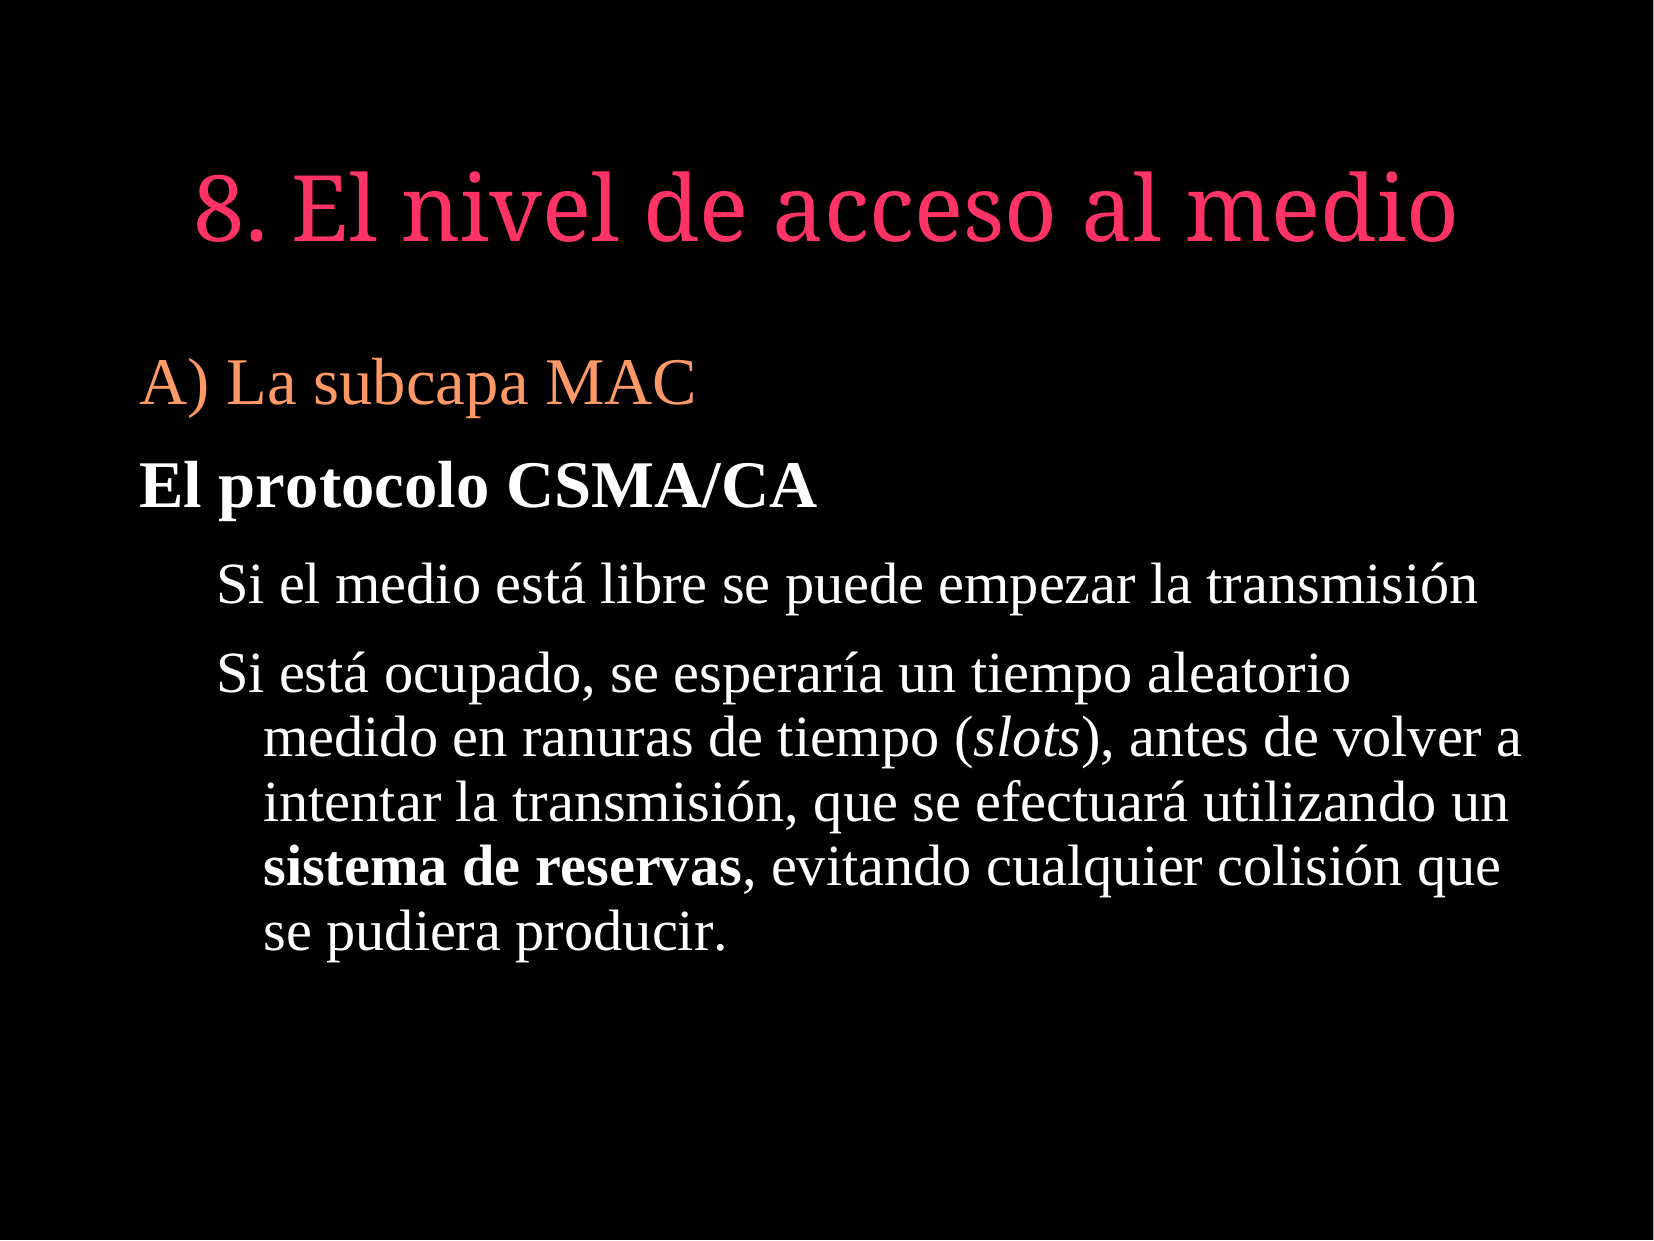

# 8. El nivel de acceso al medio
A) La subcapa MAC
El protocolo CSMA/CA
Si el medio está libre se puede empezar la transmisión
Si está ocupado, se esperaría un tiempo aleatorio medido en ranuras de tiempo (slots), antes de volver a intentar la transmisión, que se efectuará utilizando un sistema de reservas, evitando cualquier colisión que se pudiera producir.